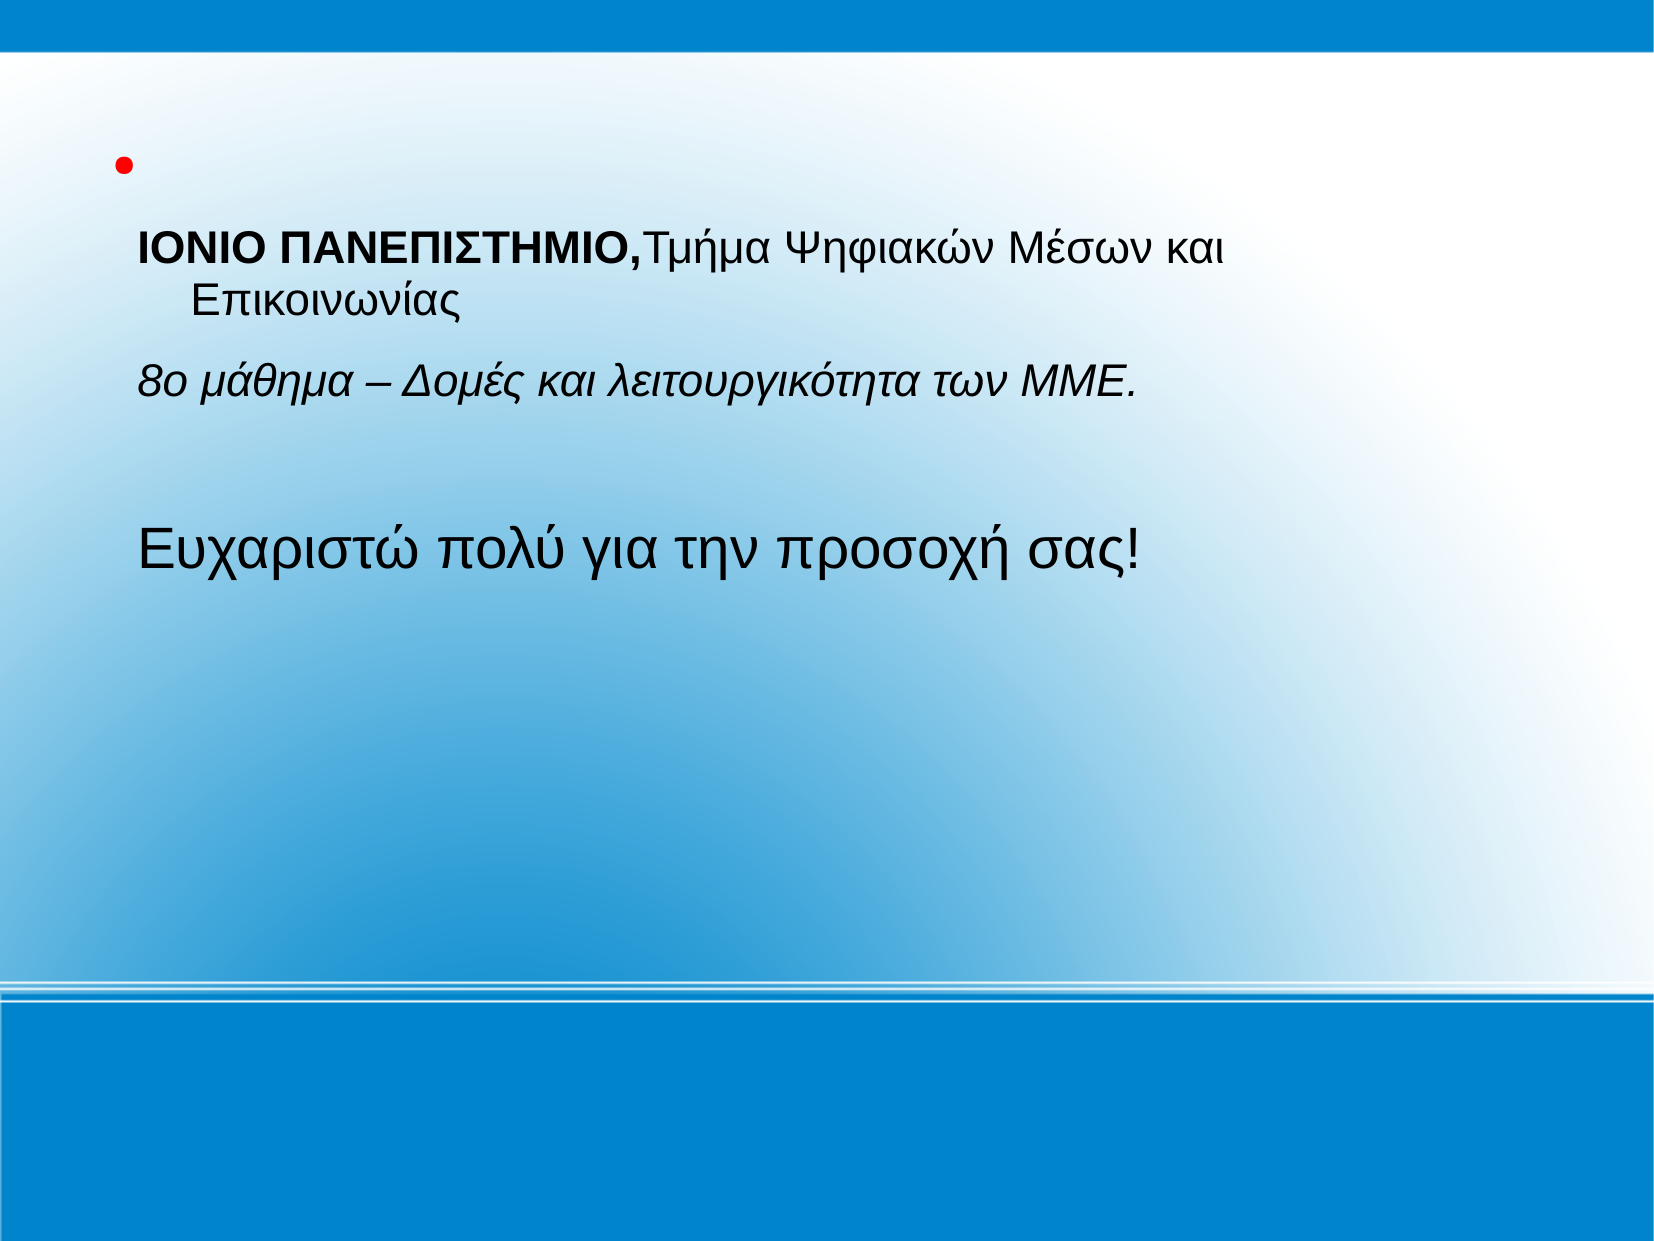

ΙΟΝΙΟ ΠΑΝΕΠΙΣΤΗΜΙΟ,Τμήμα Ψηφιακών Μέσων και Επικοινωνίας
8ο μάθημα – Δομές και λειτουργικότητα των ΜΜΕ.
Ευχαριστώ πολύ για την προσοχή σας!
#
Αρχές Επικοινωνίας